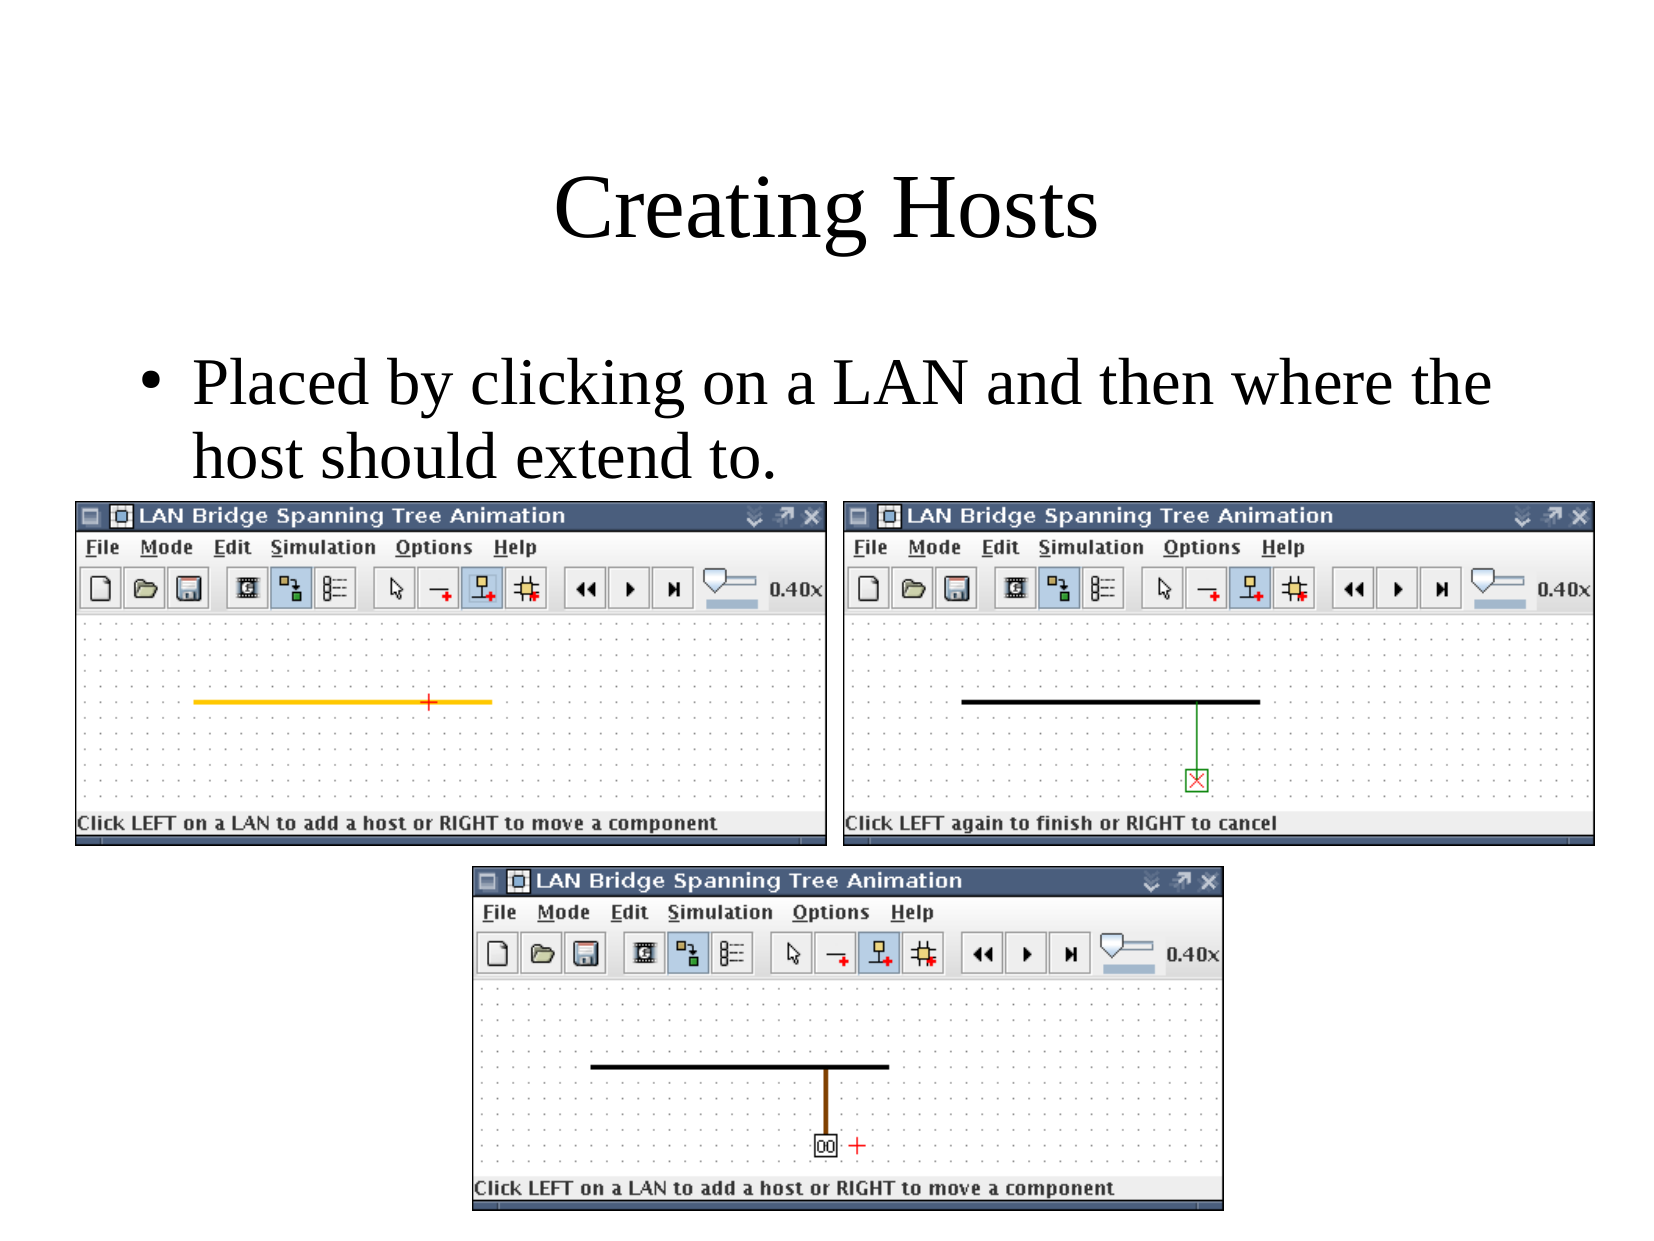

# Creating Hosts
Placed by clicking on a LAN and then where the host should extend to.